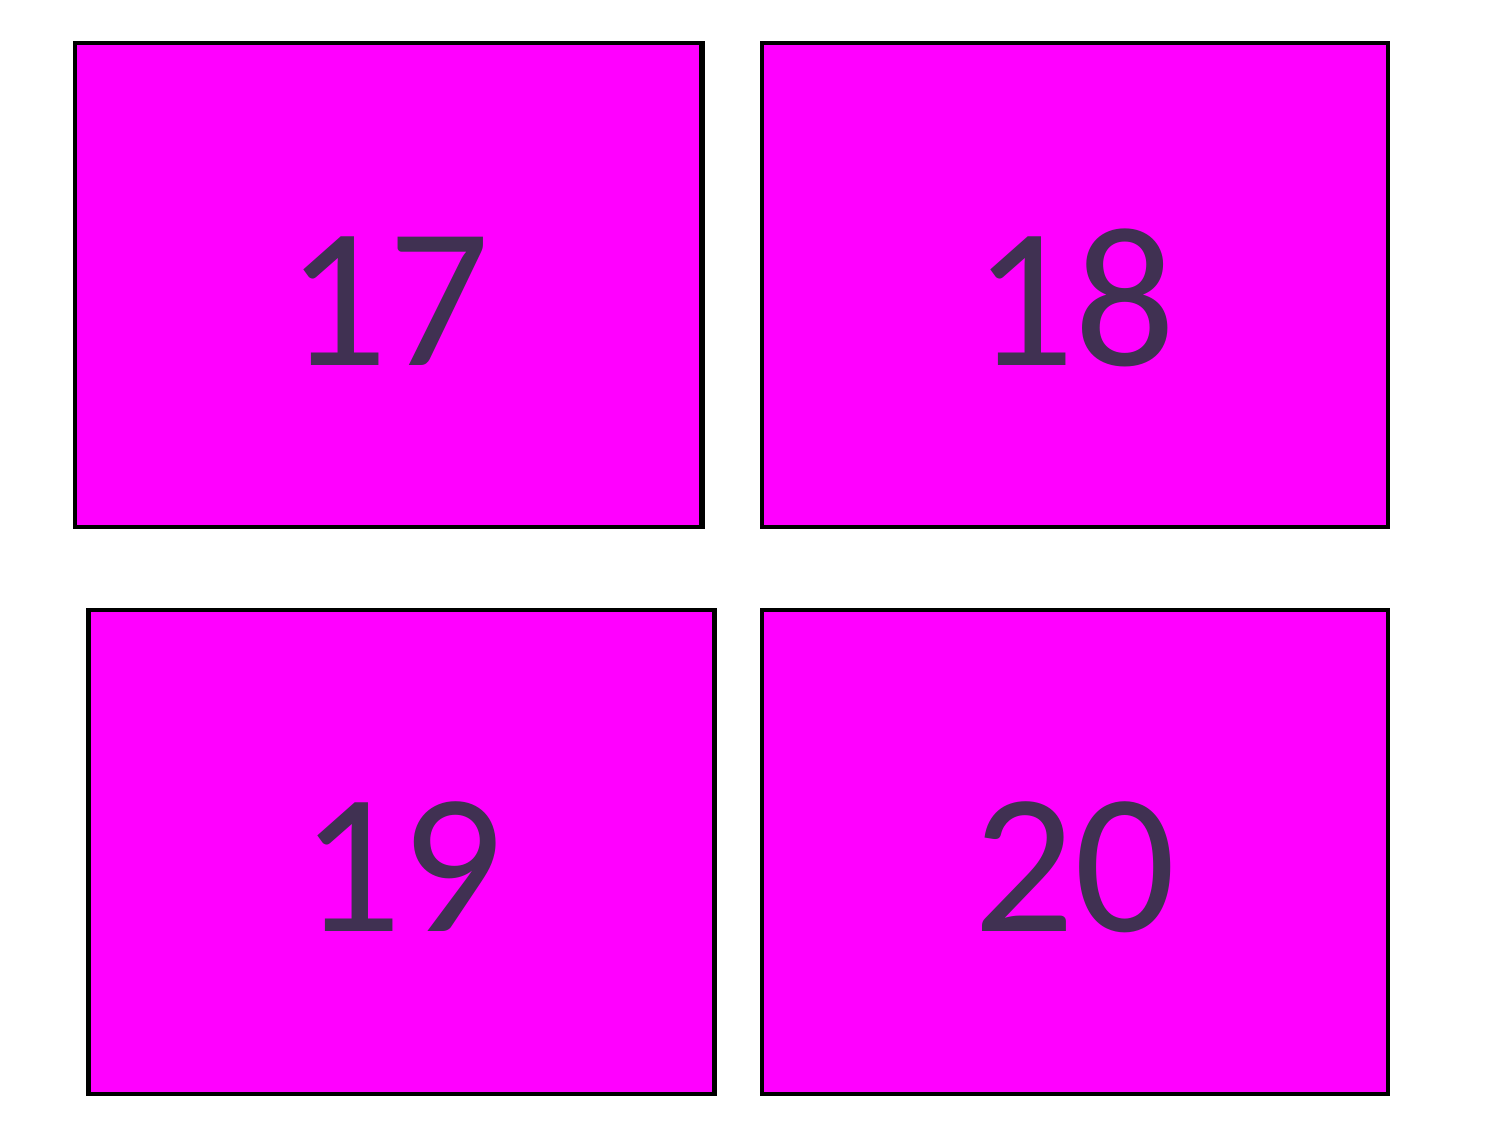

17
Uveď příklady prvků. Z jakých částic jsou prvky složeny?
Popiš částice, z nichž
je sloučenina složená.
Uveď příklady sloučenin.
18
Je voda sloučenina, nebo prvek?
19
Kyslík ve vzduchu je sloučenina, nebo prvek? Zdůvodni.
20